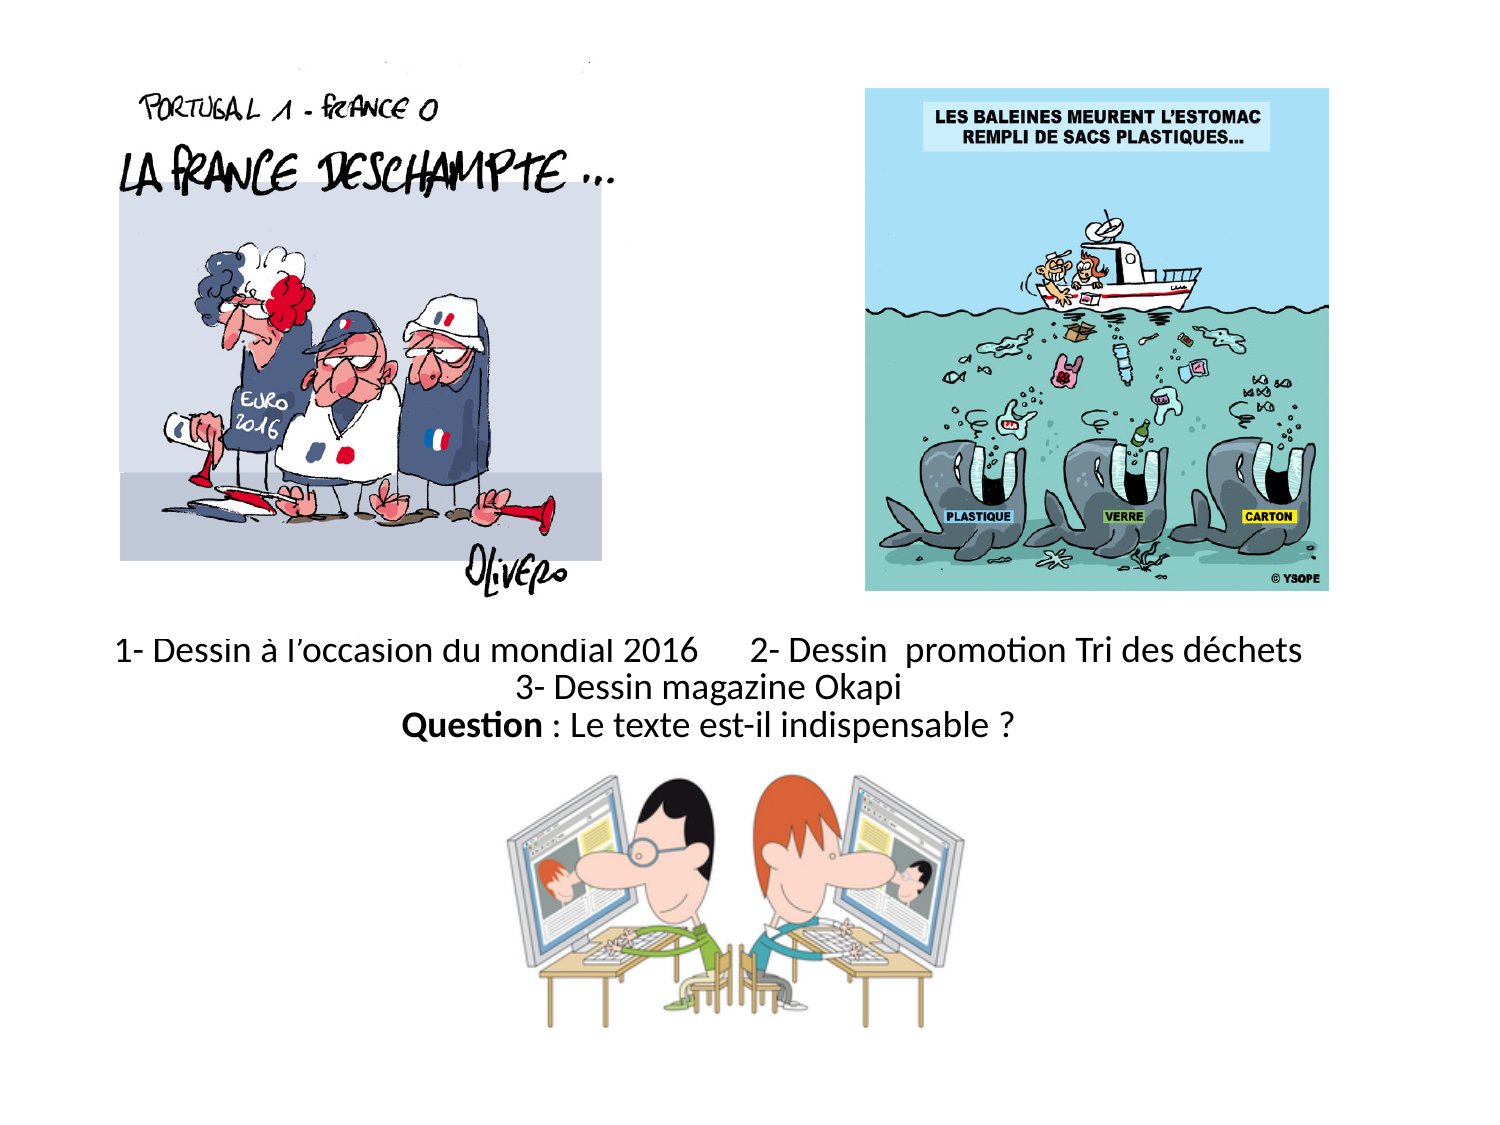

1- Dessin à l’occasion du mondial 2016 2- Dessin promotion Tri des déchets
3- Dessin magazine Okapi
Question : Le texte est-il indispensable ?